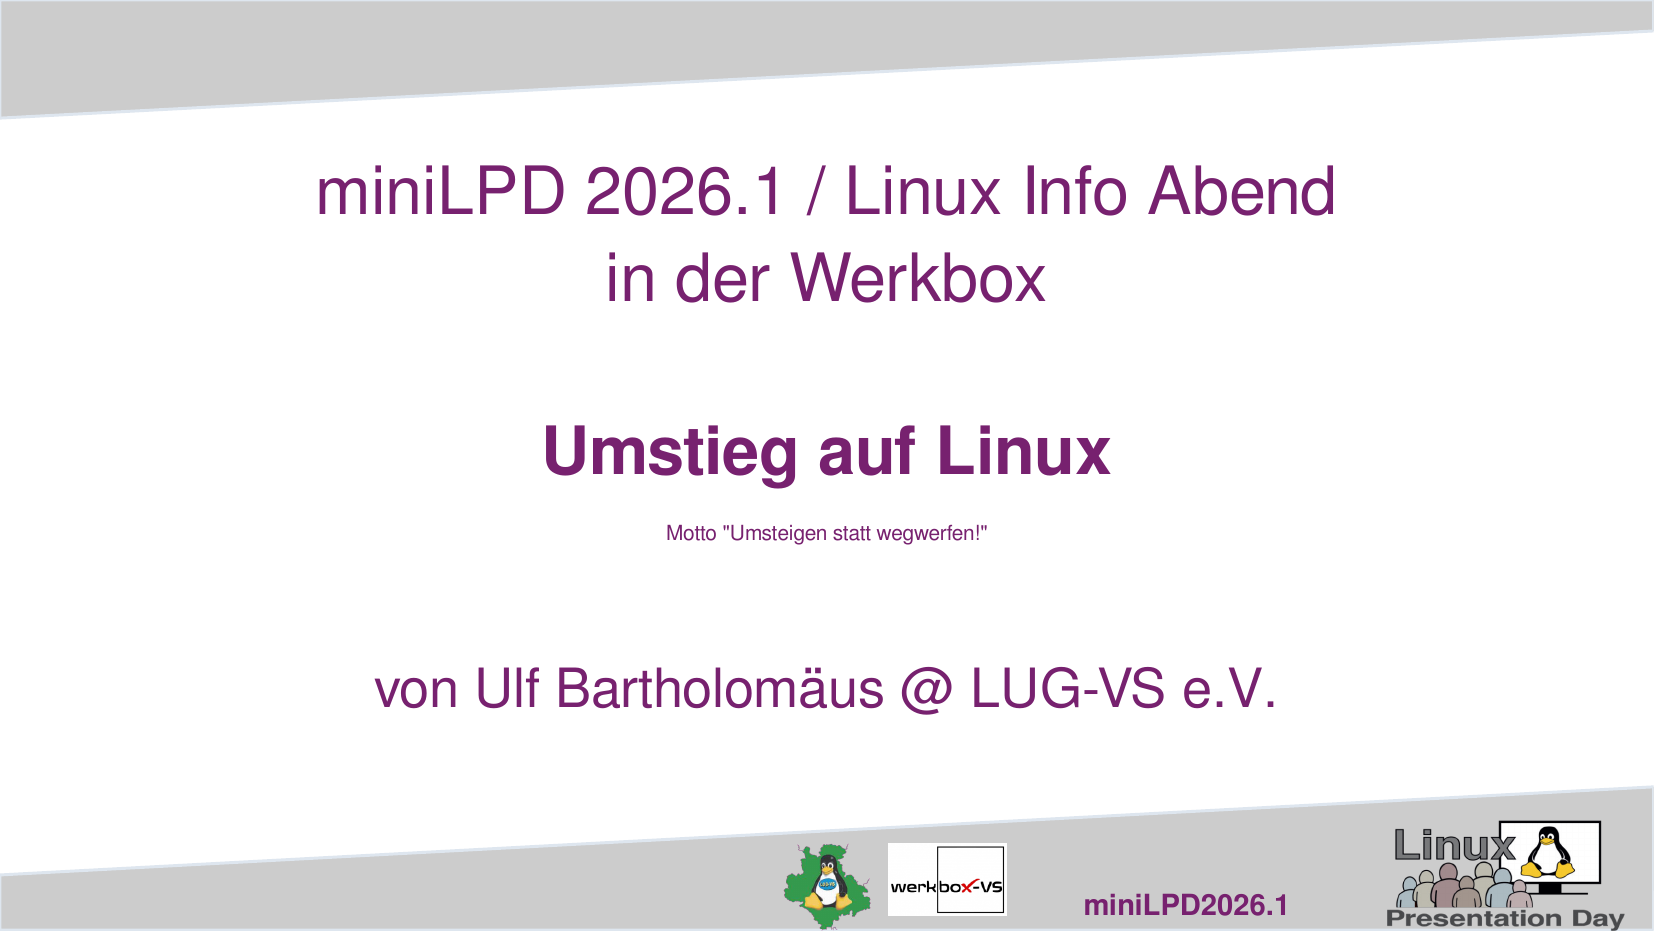

# miniLPD 2026.1 / Linux Info Abend
in der Werkbox
Umstieg auf Linux
Motto "Umsteigen statt wegwerfen!"
von Ulf Bartholomäus @ LUG-VS e.V.